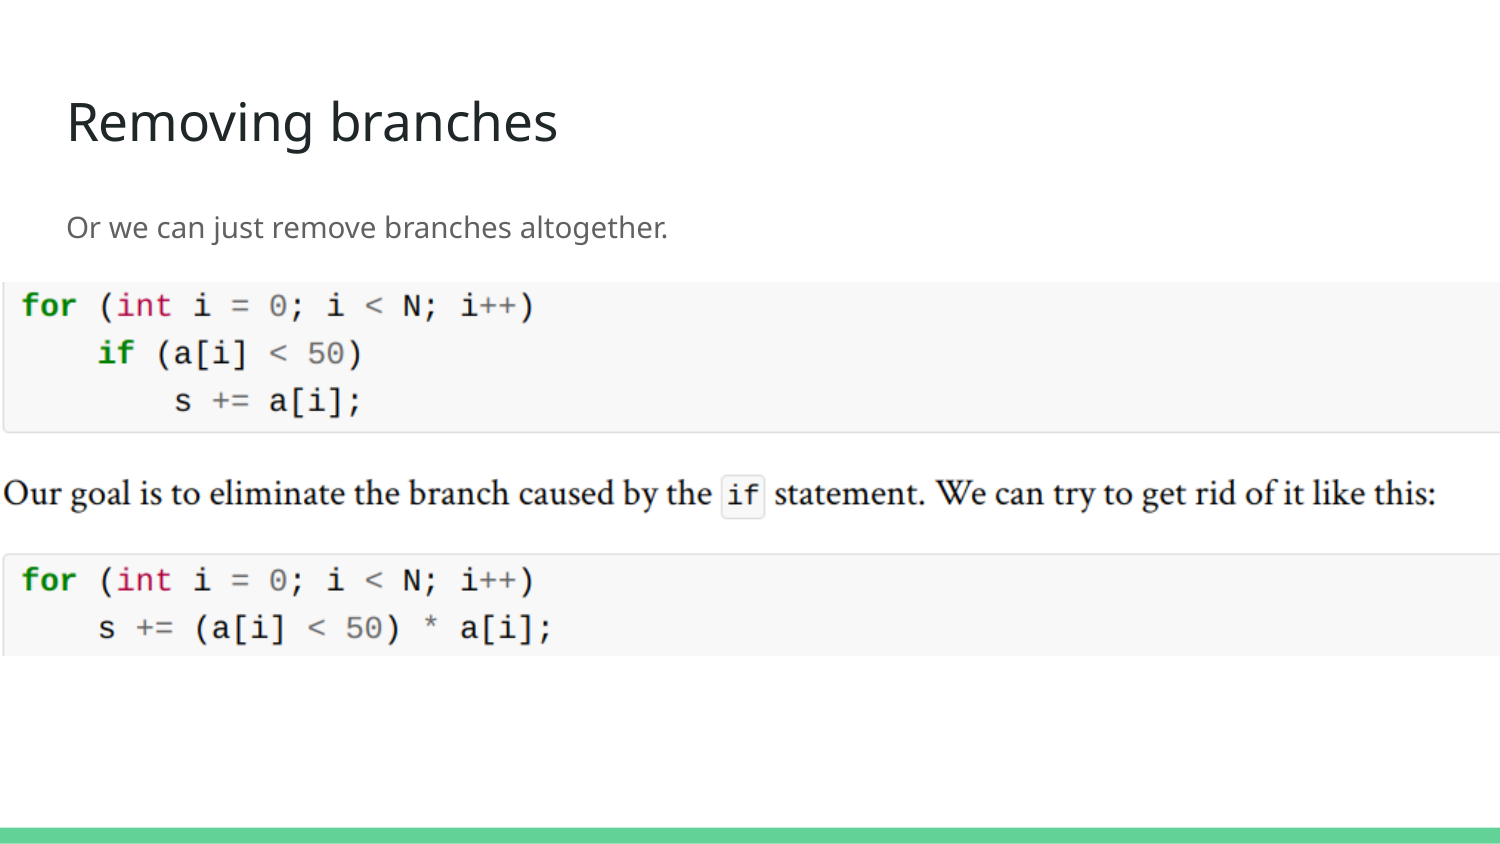

# Removing branches
Or we can just remove branches altogether.